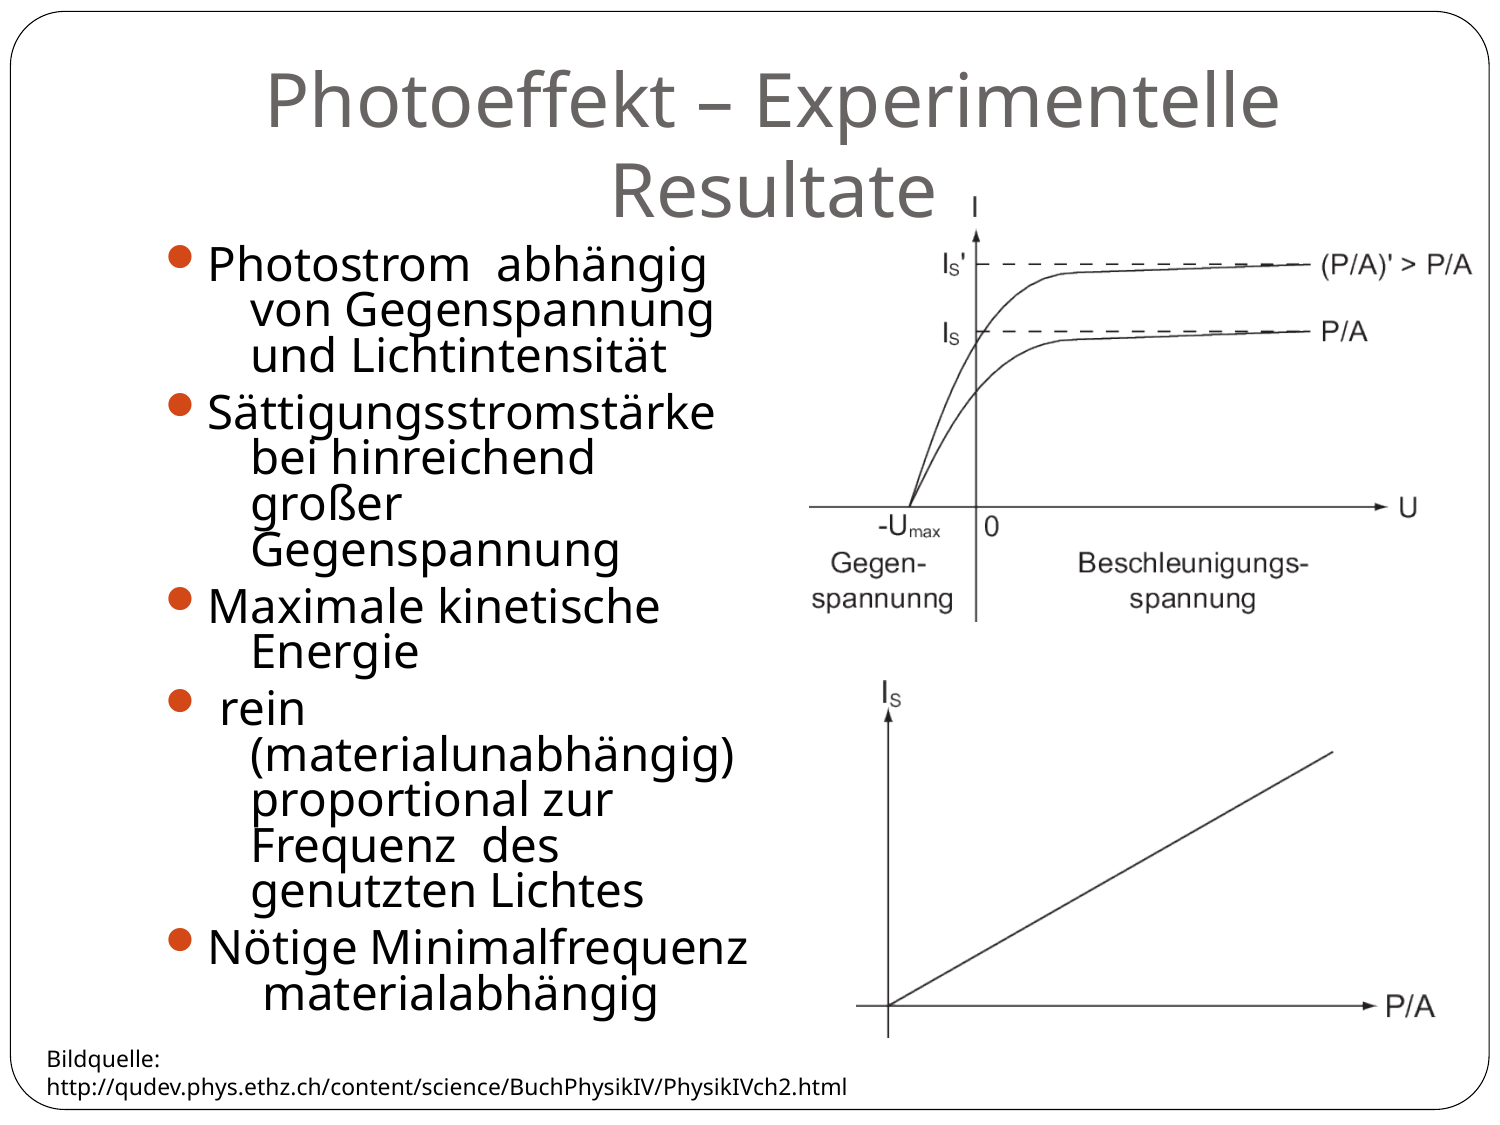

# Photoeffekt – Experimentelle Resultate
Photostrom abhängig von Gegenspannung und Lichtintensität
Sättigungsstromstärke bei hinreichend großer Gegenspannung
Maximale kinetische Energie
 rein (materialunabhängig) proportional zur Frequenz des genutzten Lichtes
Nötige Minimalfrequenz materialabhängig
Bildquelle: http://qudev.phys.ethz.ch/content/science/BuchPhysikIV/PhysikIVch2.html